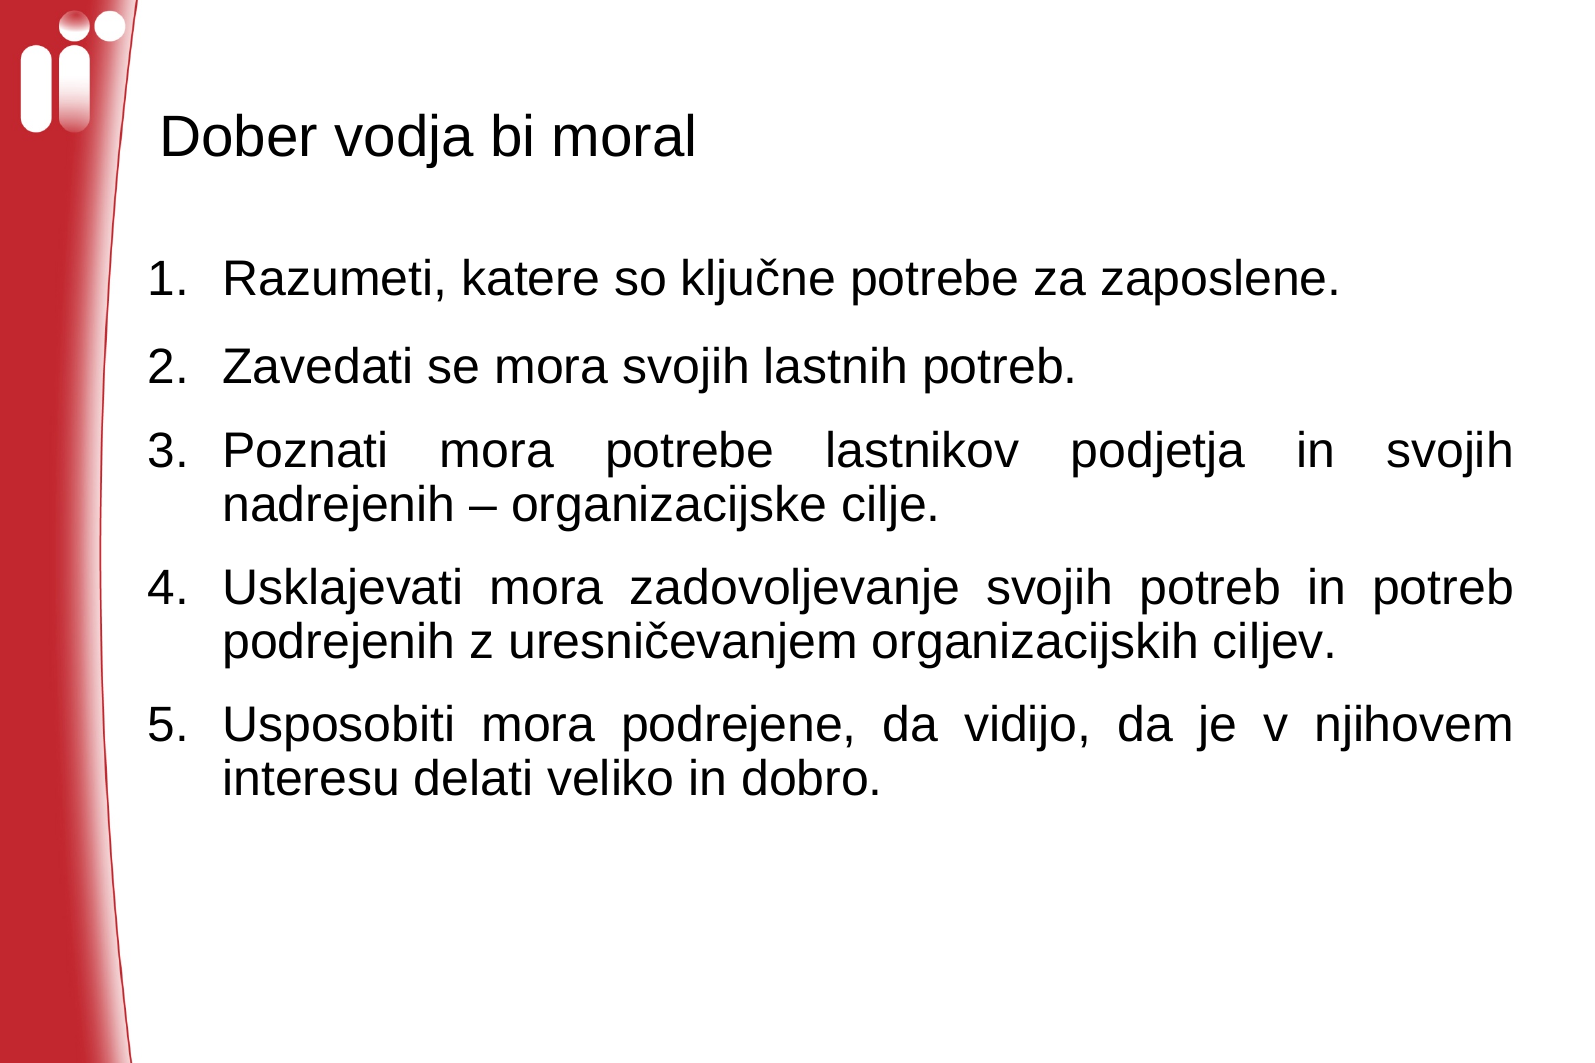

# Dober vodja bi moral
Razumeti, katere so ključne potrebe za zaposlene.
Zavedati se mora svojih lastnih potreb.
Poznati mora potrebe lastnikov podjetja in svojih nadrejenih – organizacijske cilje.
Usklajevati mora zadovoljevanje svojih potreb in potreb podrejenih z uresničevanjem organizacijskih ciljev.
Usposobiti mora podrejene, da vidijo, da je v njihovem interesu delati veliko in dobro.